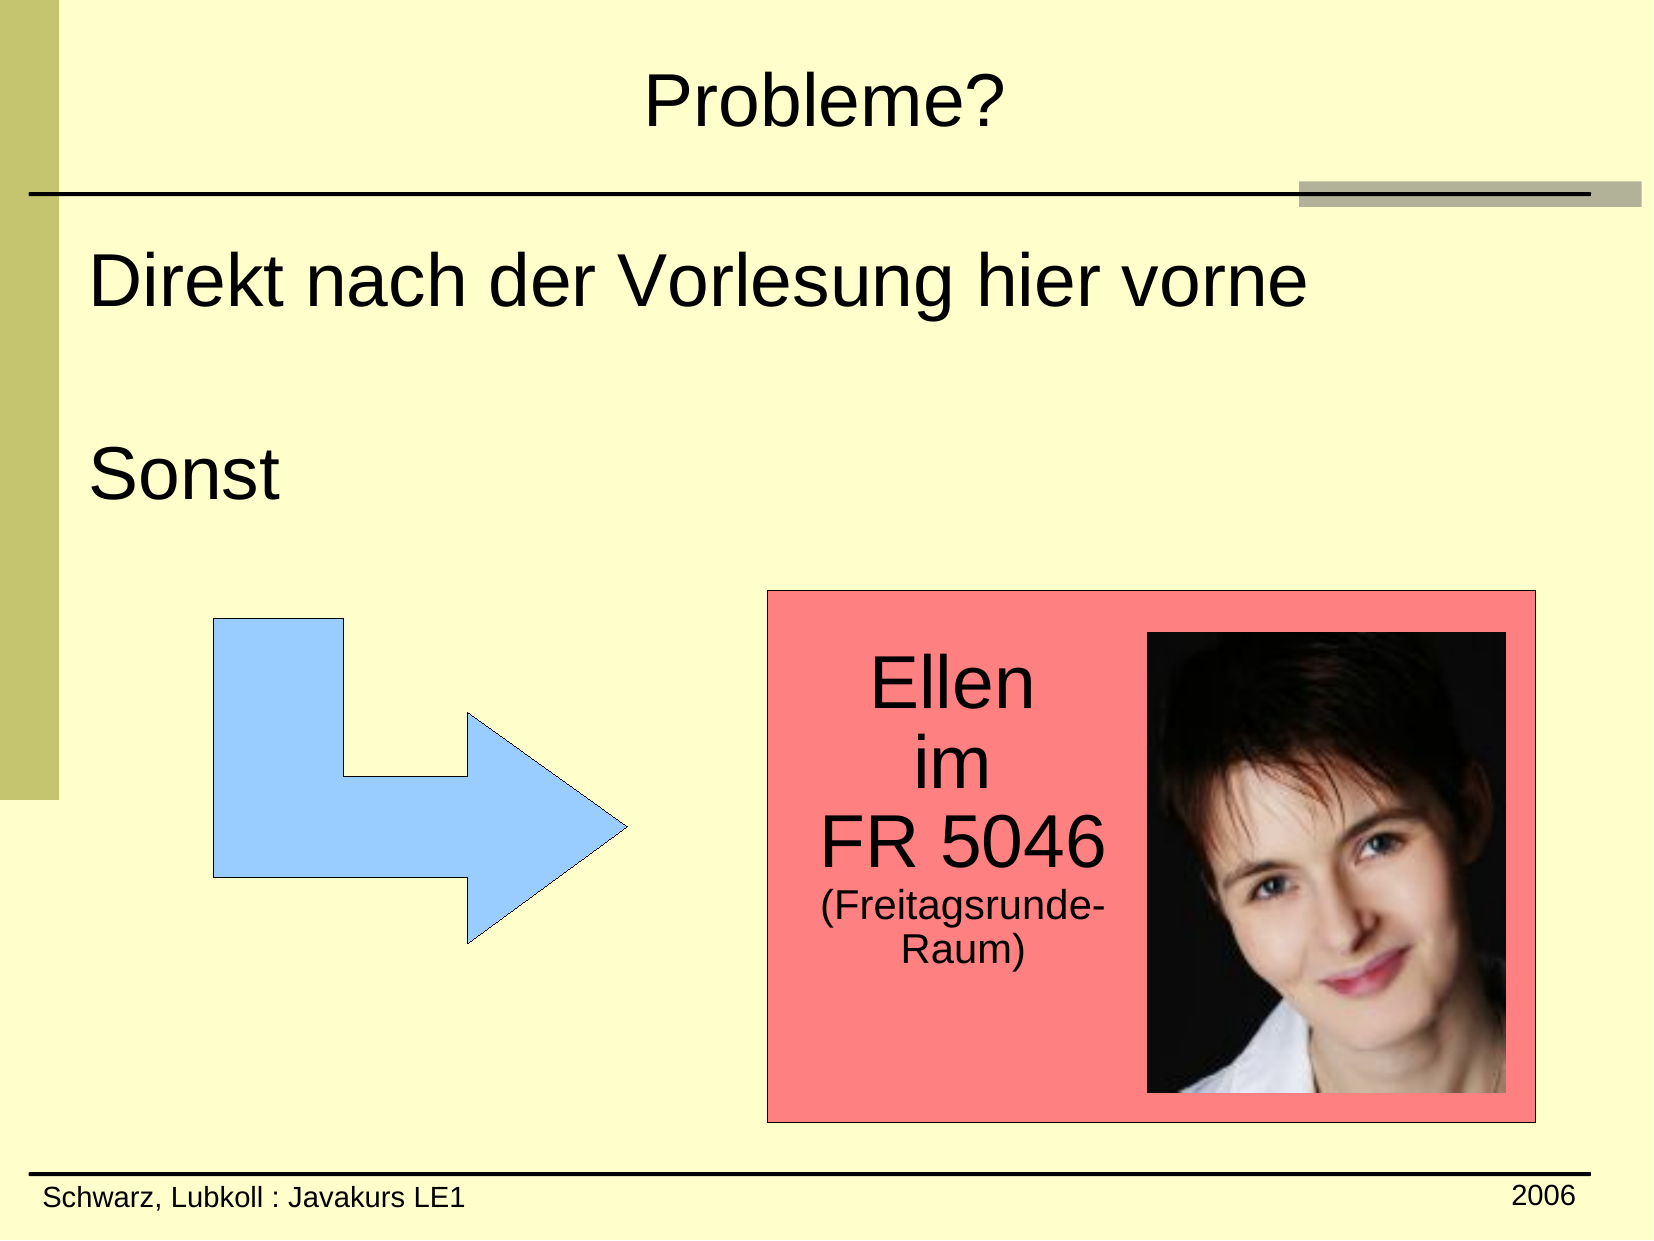

# Probleme?
Direkt nach der Vorlesung hier vorne
Sonst
Ellen
im
FR 5046
(Freitagsrunde-
Raum)